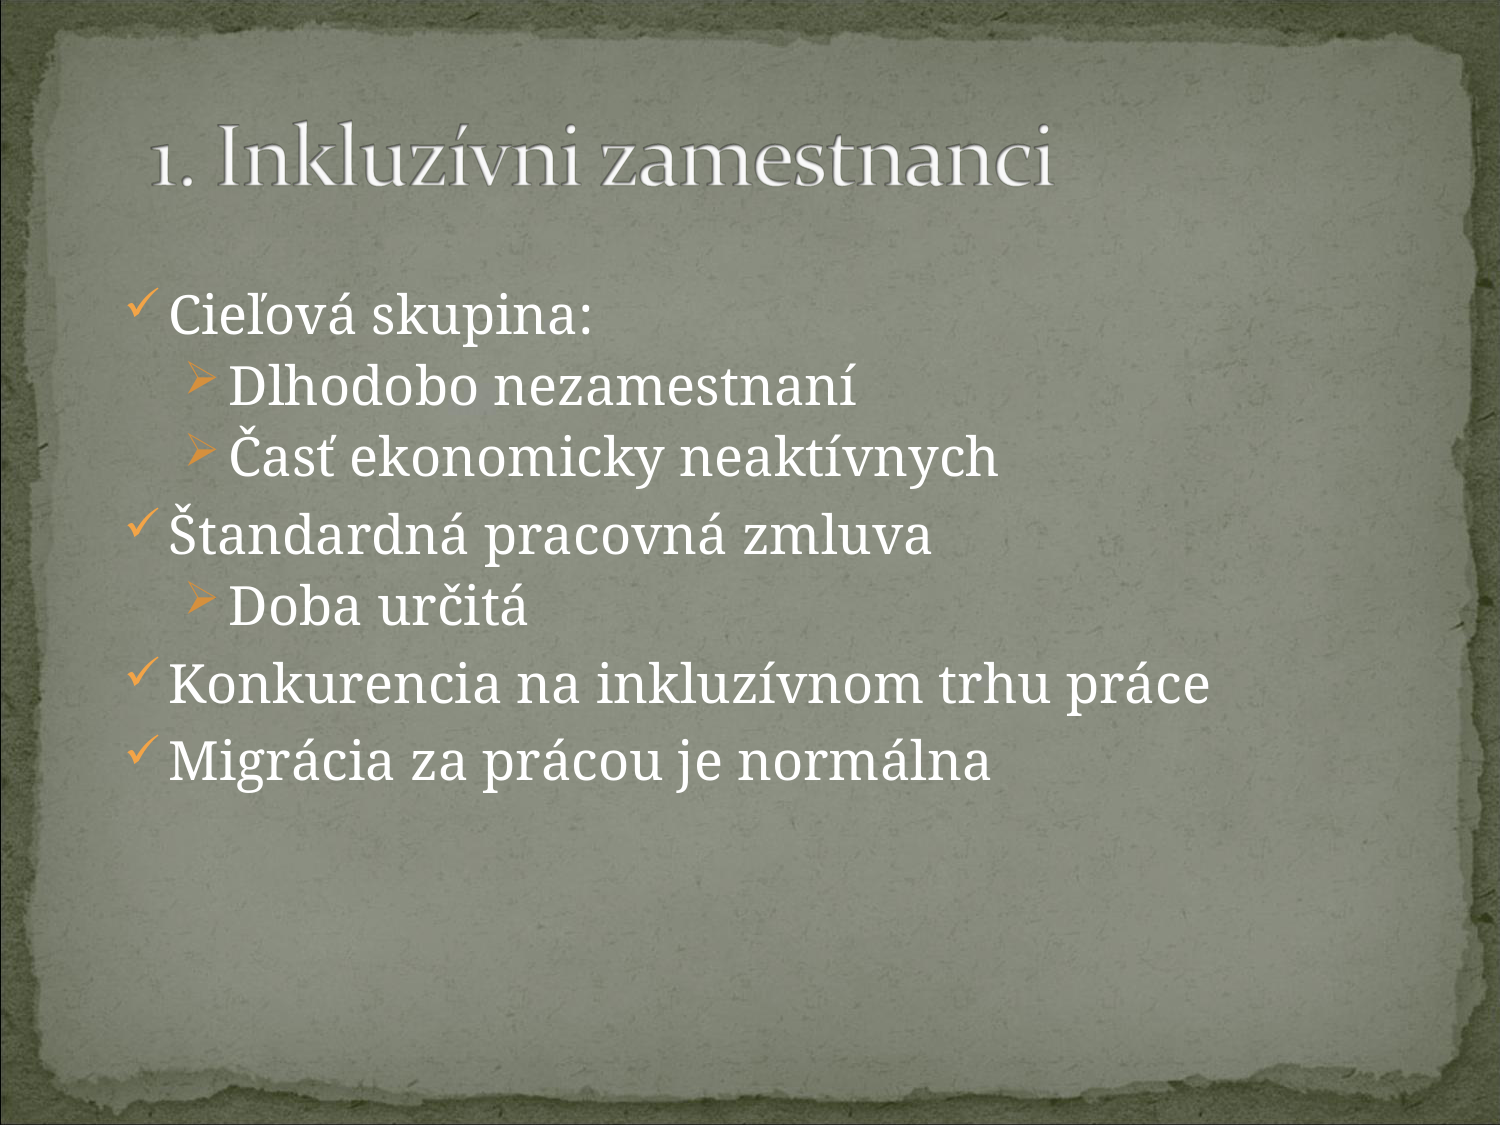

# Cieľová skupina:
Dlhodobo nezamestnaní
Časť ekonomicky neaktívnych
Štandardná pracovná zmluva
Doba určitá
Konkurencia na inkluzívnom trhu práce
Migrácia za prácou je normálna